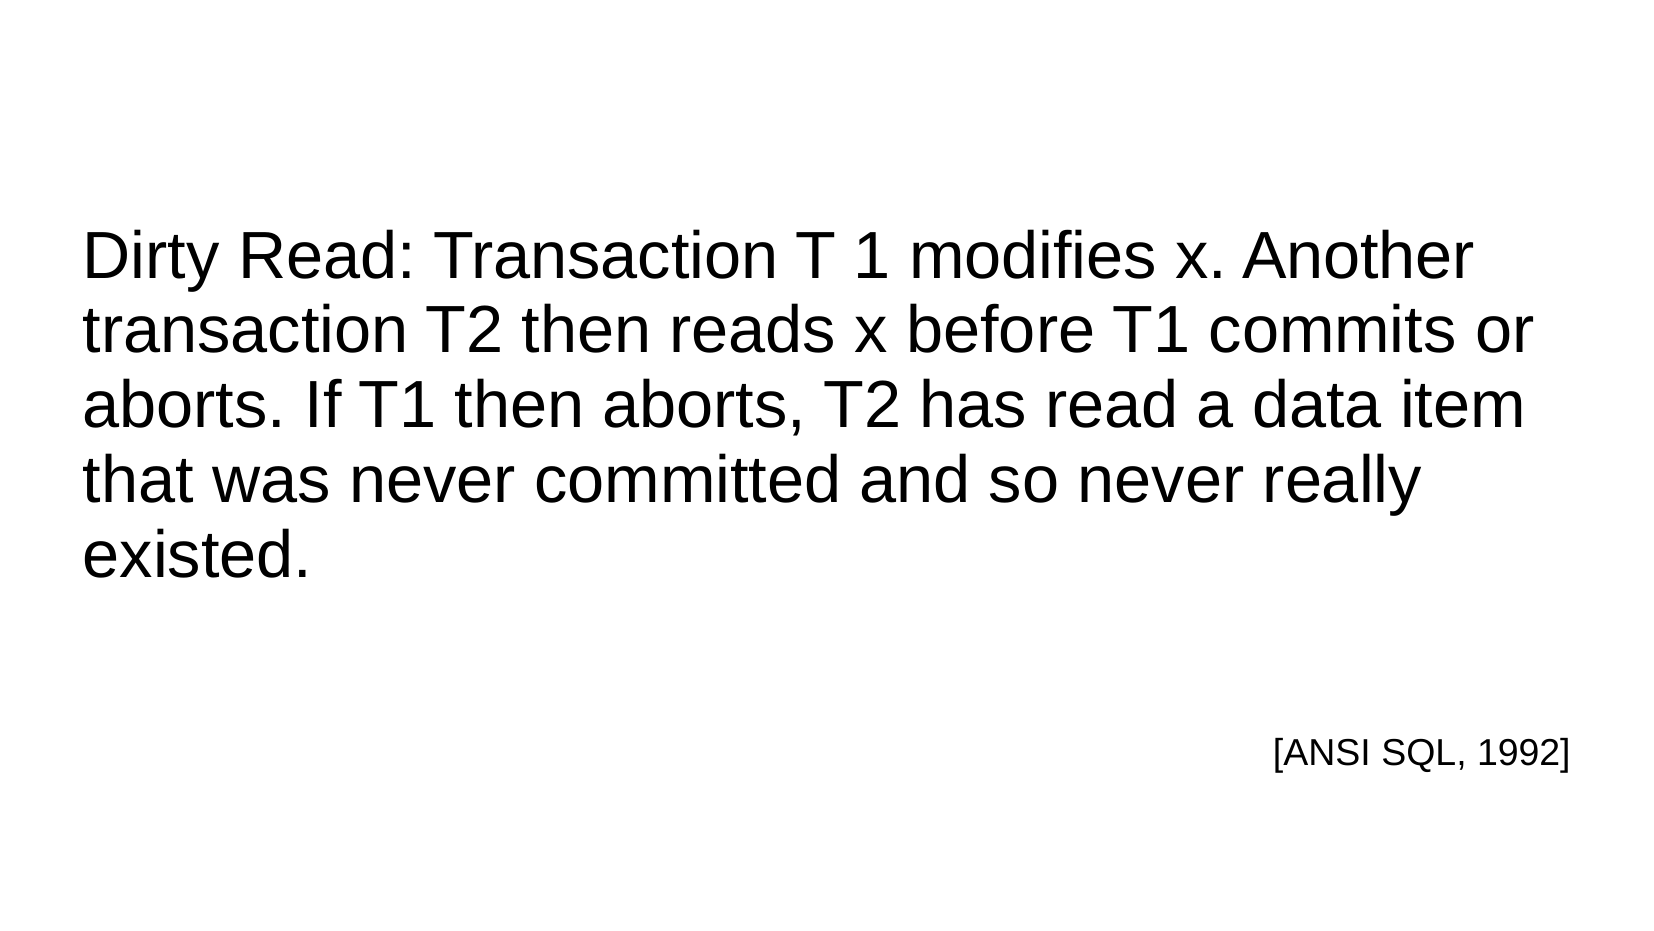

# Dirty Read: Transaction T 1 modifies x. Another transaction T2 then reads x before T1 commits or aborts. If T1 then aborts, T2 has read a data item that was never committed and so never really existed.
[ANSI SQL, 1992]